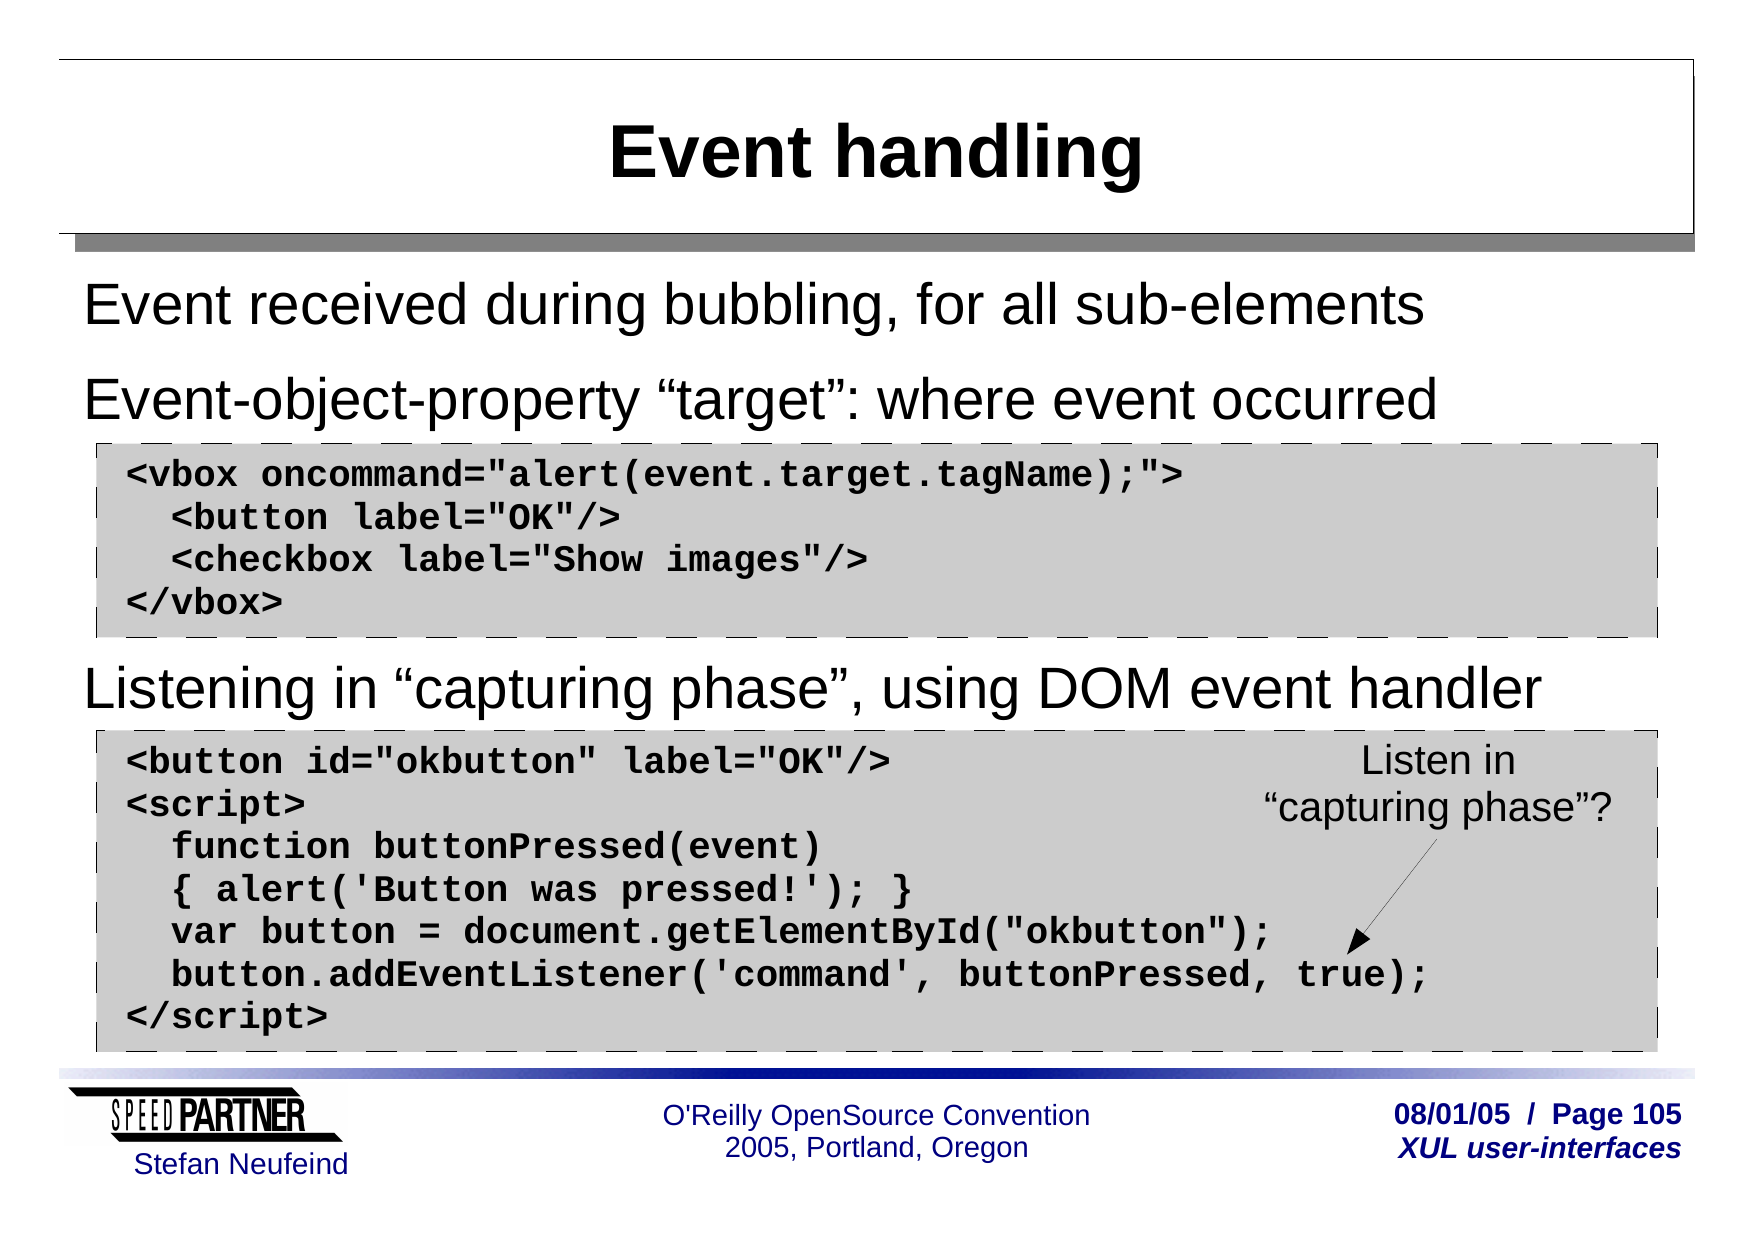

# Event handling
Event received during bubbling, for all sub-elements
Event-object-property “target”: where event occurred
<vbox oncommand="alert(event.target.tagName);">
 <button label="OK"/>
 <checkbox label="Show images"/>
</vbox>
Listening in “capturing phase”, using DOM event handler
<button id="okbutton" label="OK"/>
<script>
 function buttonPressed(event)
 { alert('Button was pressed!'); }
 var button = document.getElementById("okbutton");
 button.addEventListener('command', buttonPressed, true);
</script>
Listen in
“capturing phase”?